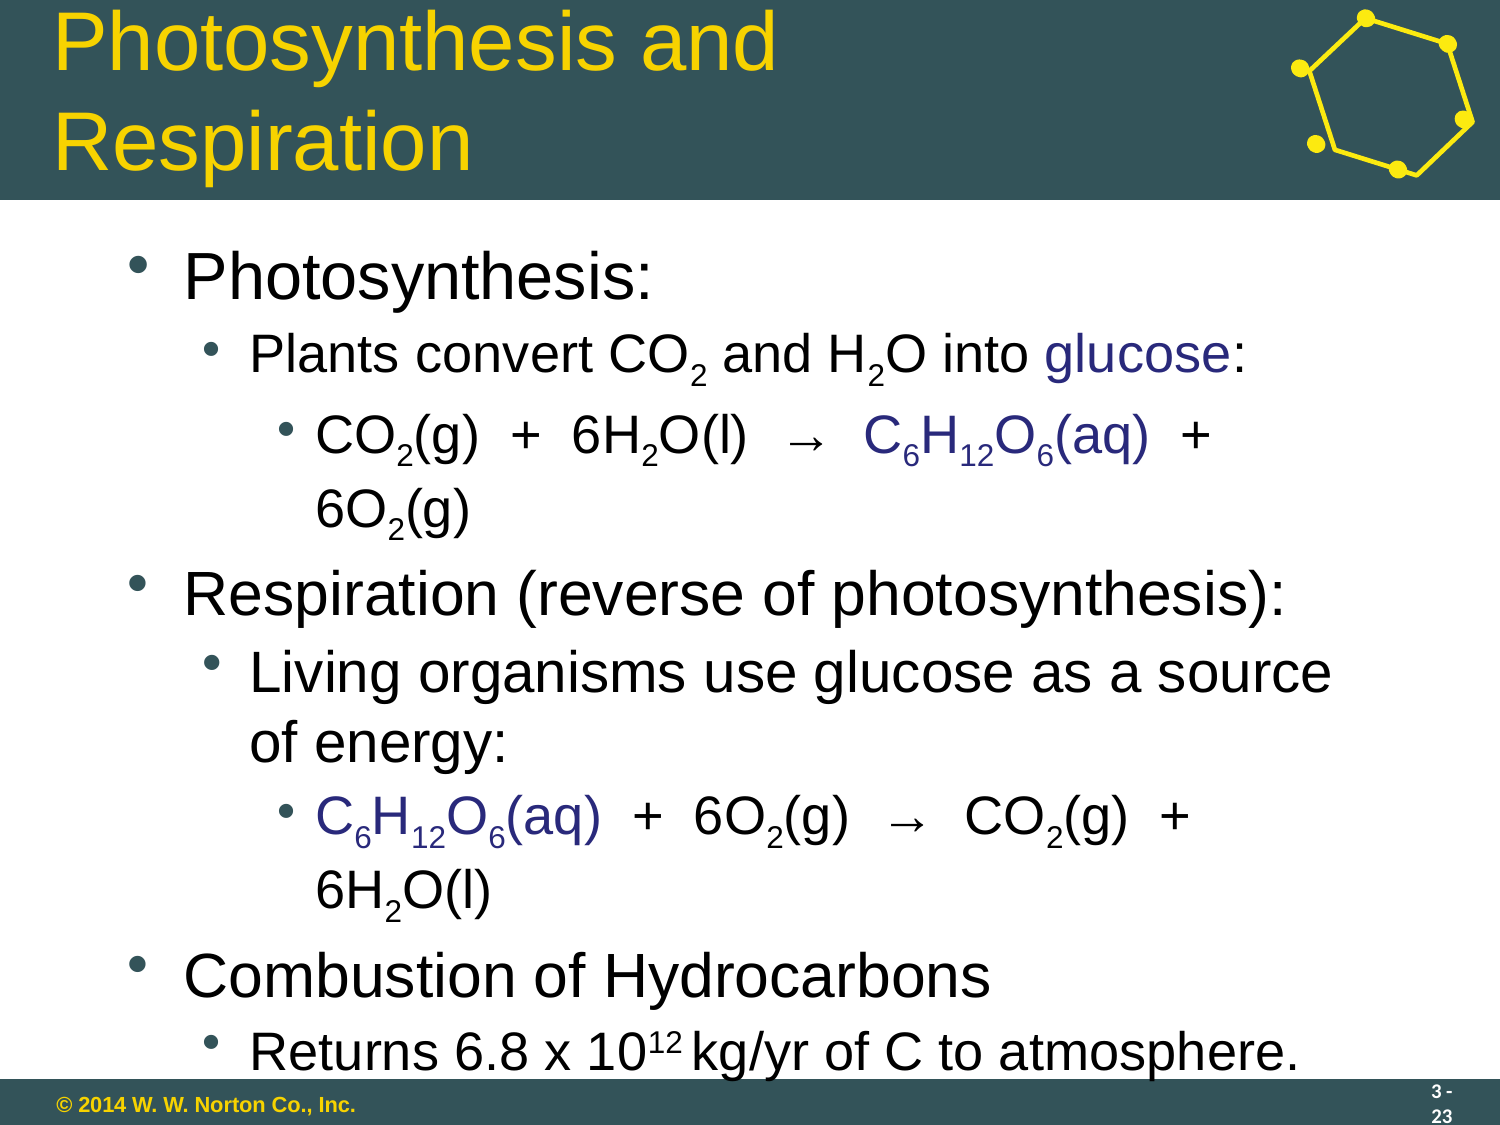

Photosynthesis and Respiration
# Photosynthesis:
Plants convert CO2 and H2O into glucose:
CO2(g) + 6H2O(l) → C6H12O6(aq) + 6O2(g)
Respiration (reverse of photosynthesis):
Living organisms use glucose as a source of energy:
C6H12O6(aq) + 6O2(g) → CO2(g) + 6H2O(l)
Combustion of Hydrocarbons
Returns 6.8 x 1012 kg/yr of C to atmosphere.